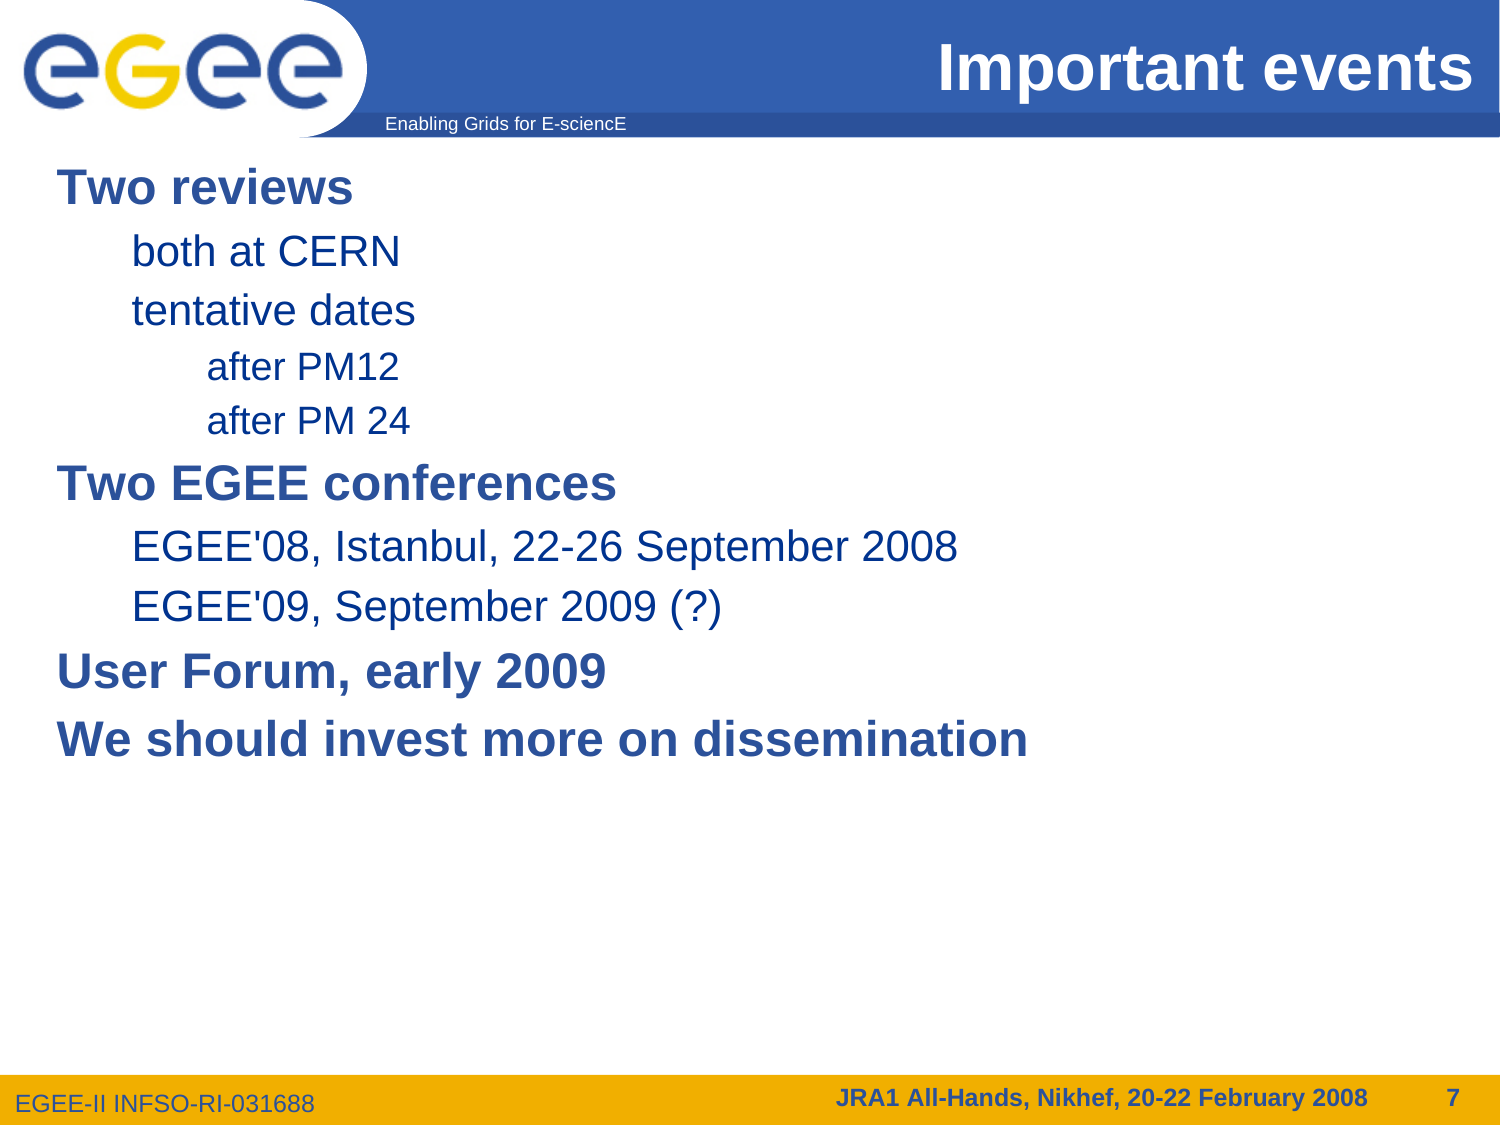

# Important events
Two reviews
both at CERN
tentative dates
after PM12
after PM 24
Two EGEE conferences
EGEE'08, Istanbul, 22-26 September 2008
EGEE'09, September 2009 (?)
User Forum, early 2009
We should invest more on dissemination
JRA1 All-Hands, Nikhef, 20-22 February 2008
7